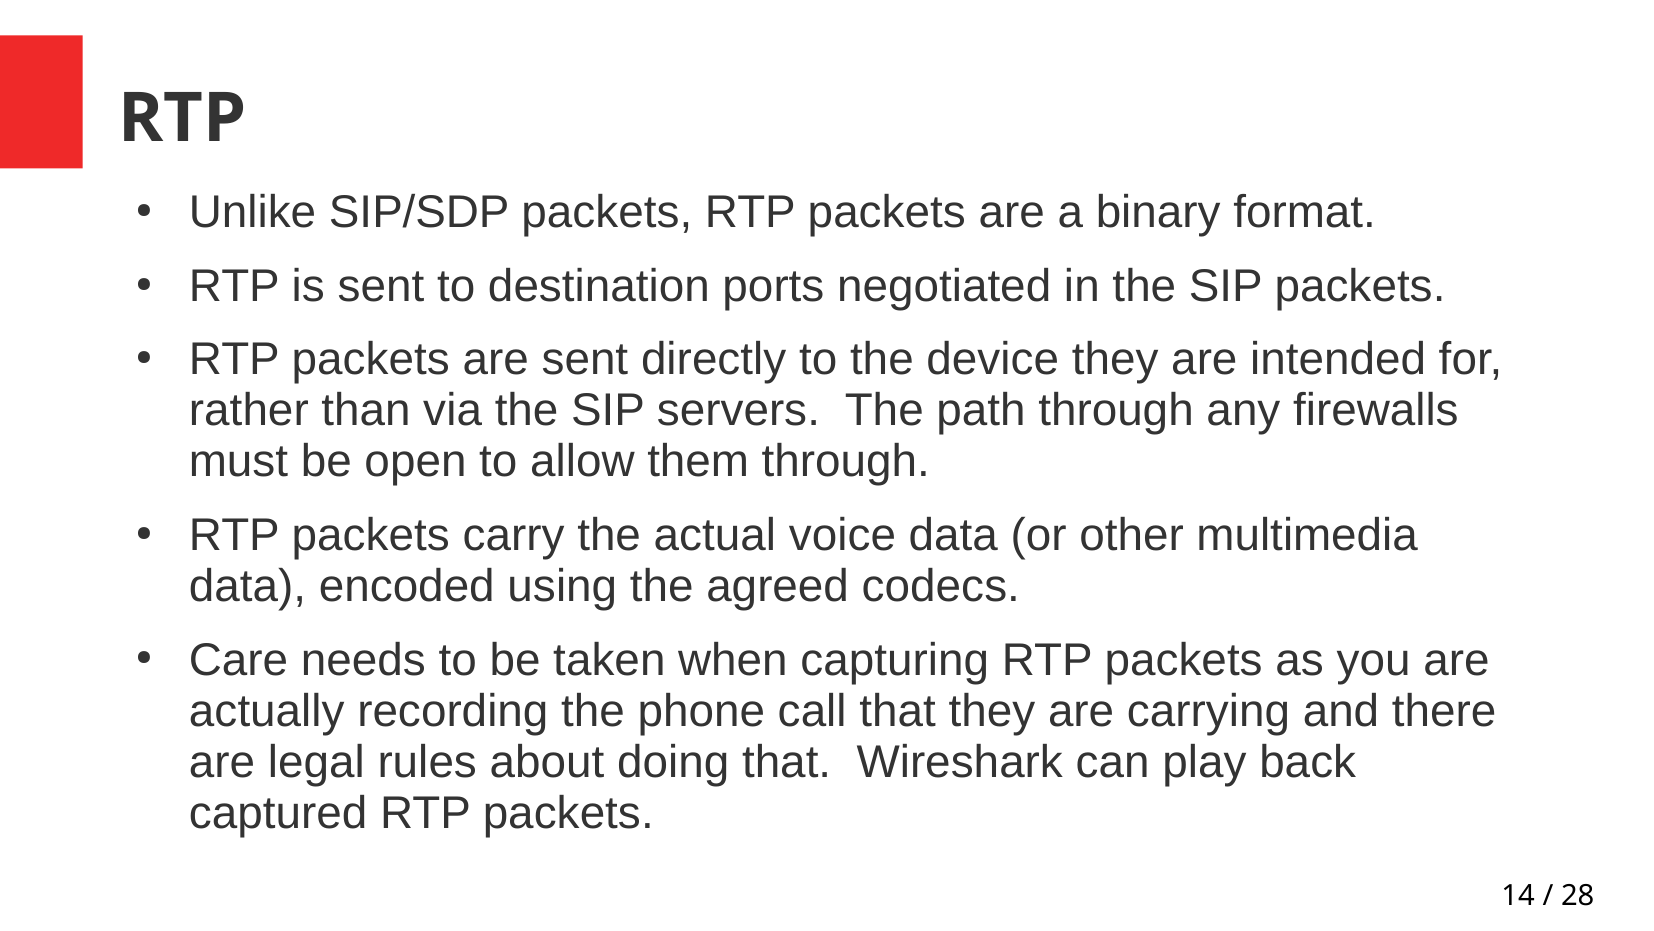

# RTP
Unlike SIP/SDP packets, RTP packets are a binary format.
RTP is sent to destination ports negotiated in the SIP packets.
RTP packets are sent directly to the device they are intended for, rather than via the SIP servers. The path through any firewalls must be open to allow them through.
RTP packets carry the actual voice data (or other multimedia data), encoded using the agreed codecs.
Care needs to be taken when capturing RTP packets as you are actually recording the phone call that they are carrying and there are legal rules about doing that. Wireshark can play back captured RTP packets.
14